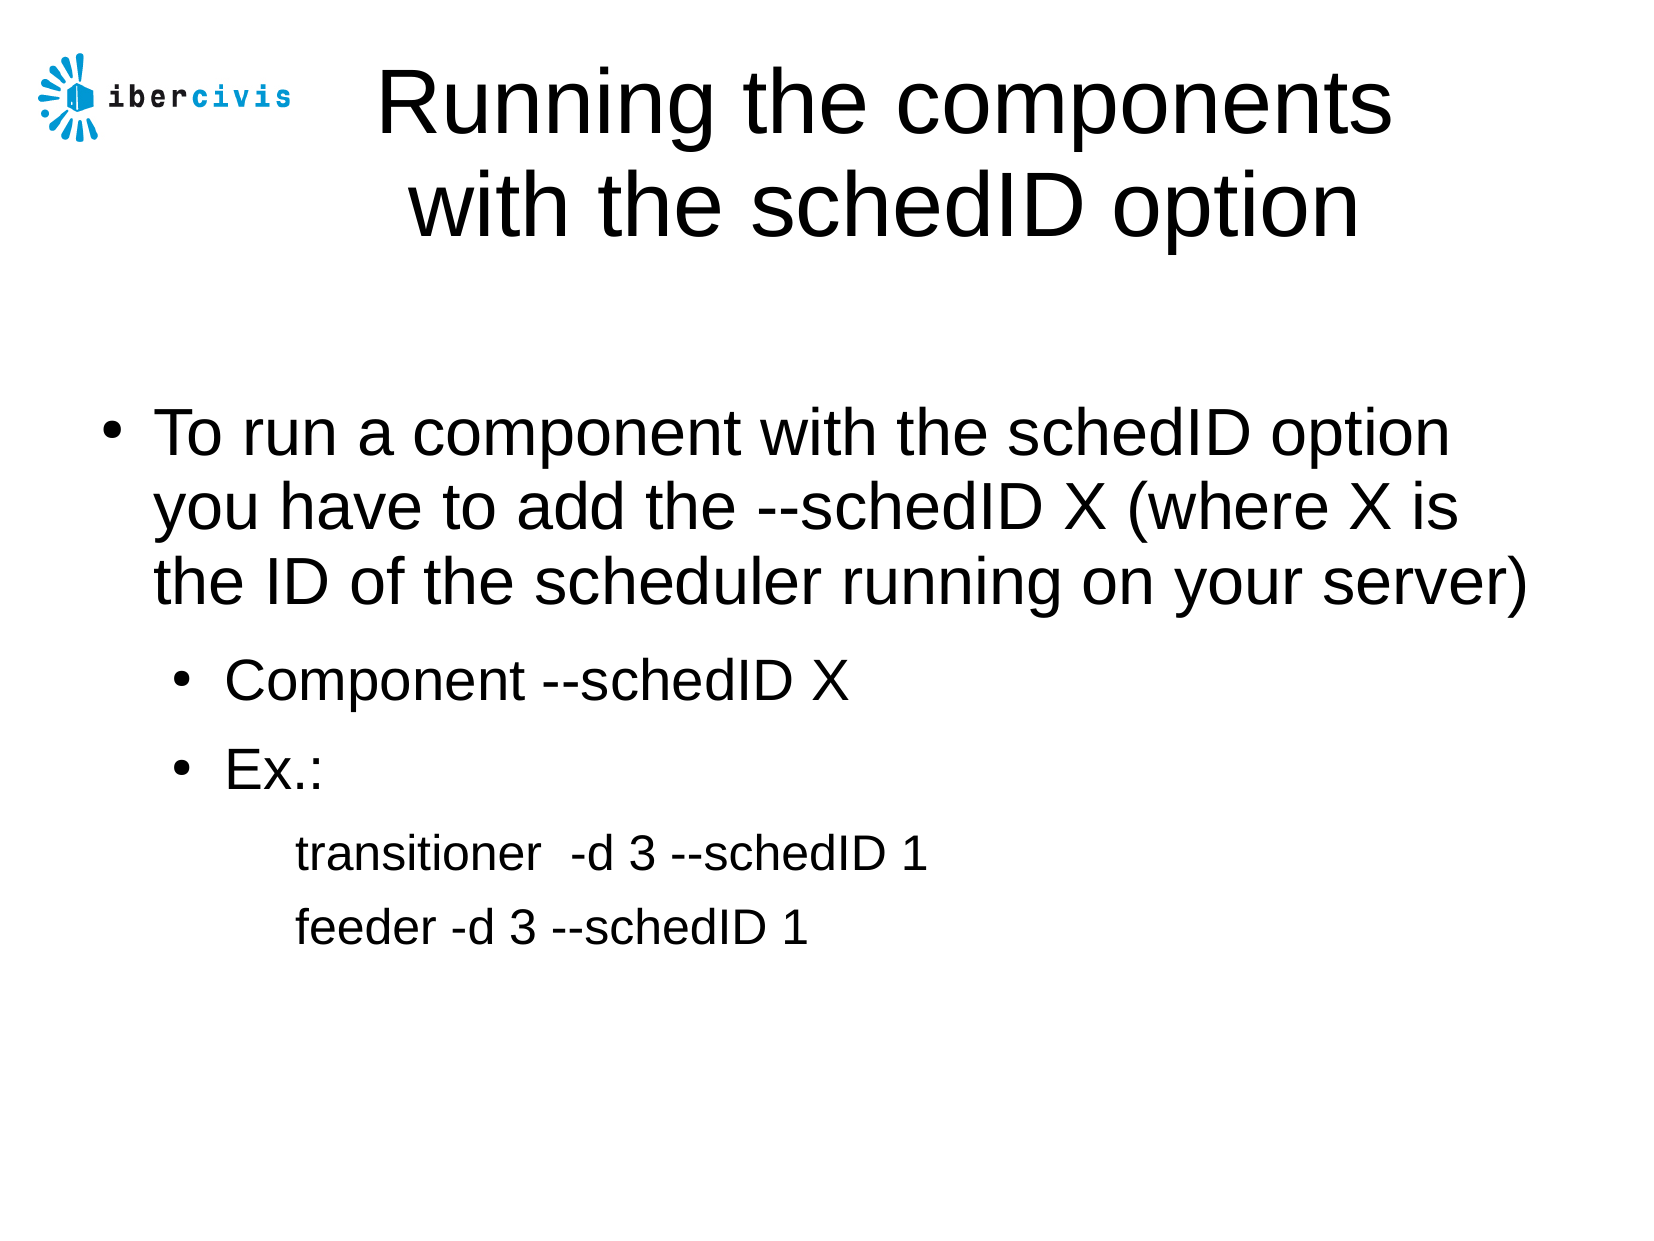

# Running the components with the schedID option
To run a component with the schedID option you have to add the --schedID X (where X is the ID of the scheduler running on your server)
Component --schedID X
Ex.:
transitioner -d 3 --schedID 1
feeder -d 3 --schedID 1